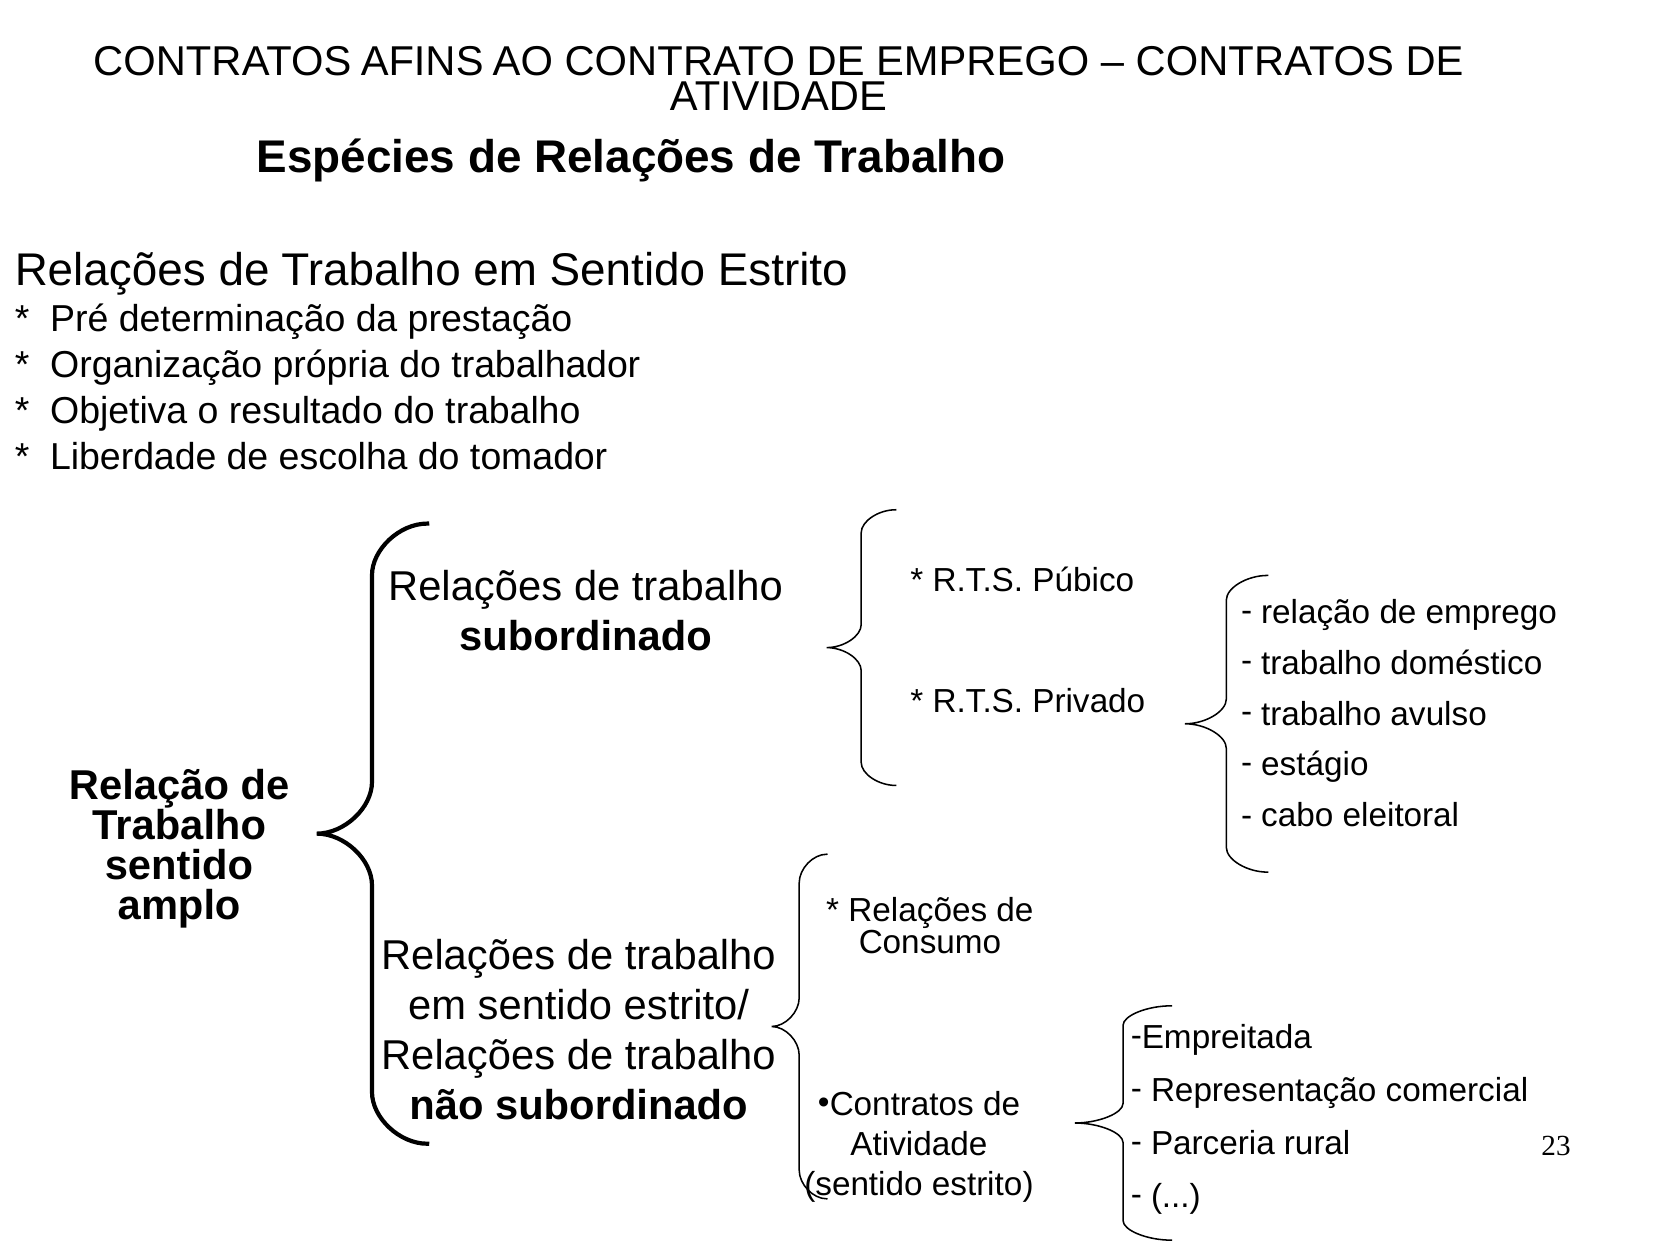

# CONTRATOS AFINS AO CONTRATO DE EMPREGO – CONTRATOS DE ATIVIDADE
 Espécies de Relações de Trabalho
Relações de Trabalho em Sentido Estrito
* Pré determinação da prestação
* Organização própria do trabalhador
* Objetiva o resultado do trabalho
* Liberdade de escolha do tomador
* R.T.S. Púbico
* R.T.S. Privado
Relações de trabalho subordinado
 relação de emprego
 trabalho doméstico
 trabalho avulso
 estágio
- cabo eleitoral
Relação de Trabalho sentido amplo
* Relações de Consumo
Relações de trabalho em sentido estrito/ Relações de trabalho não subordinado
Empreitada
 Representação comercial
 Parceria rural
 (...)
Contratos de Atividade
(sentido estrito)
23